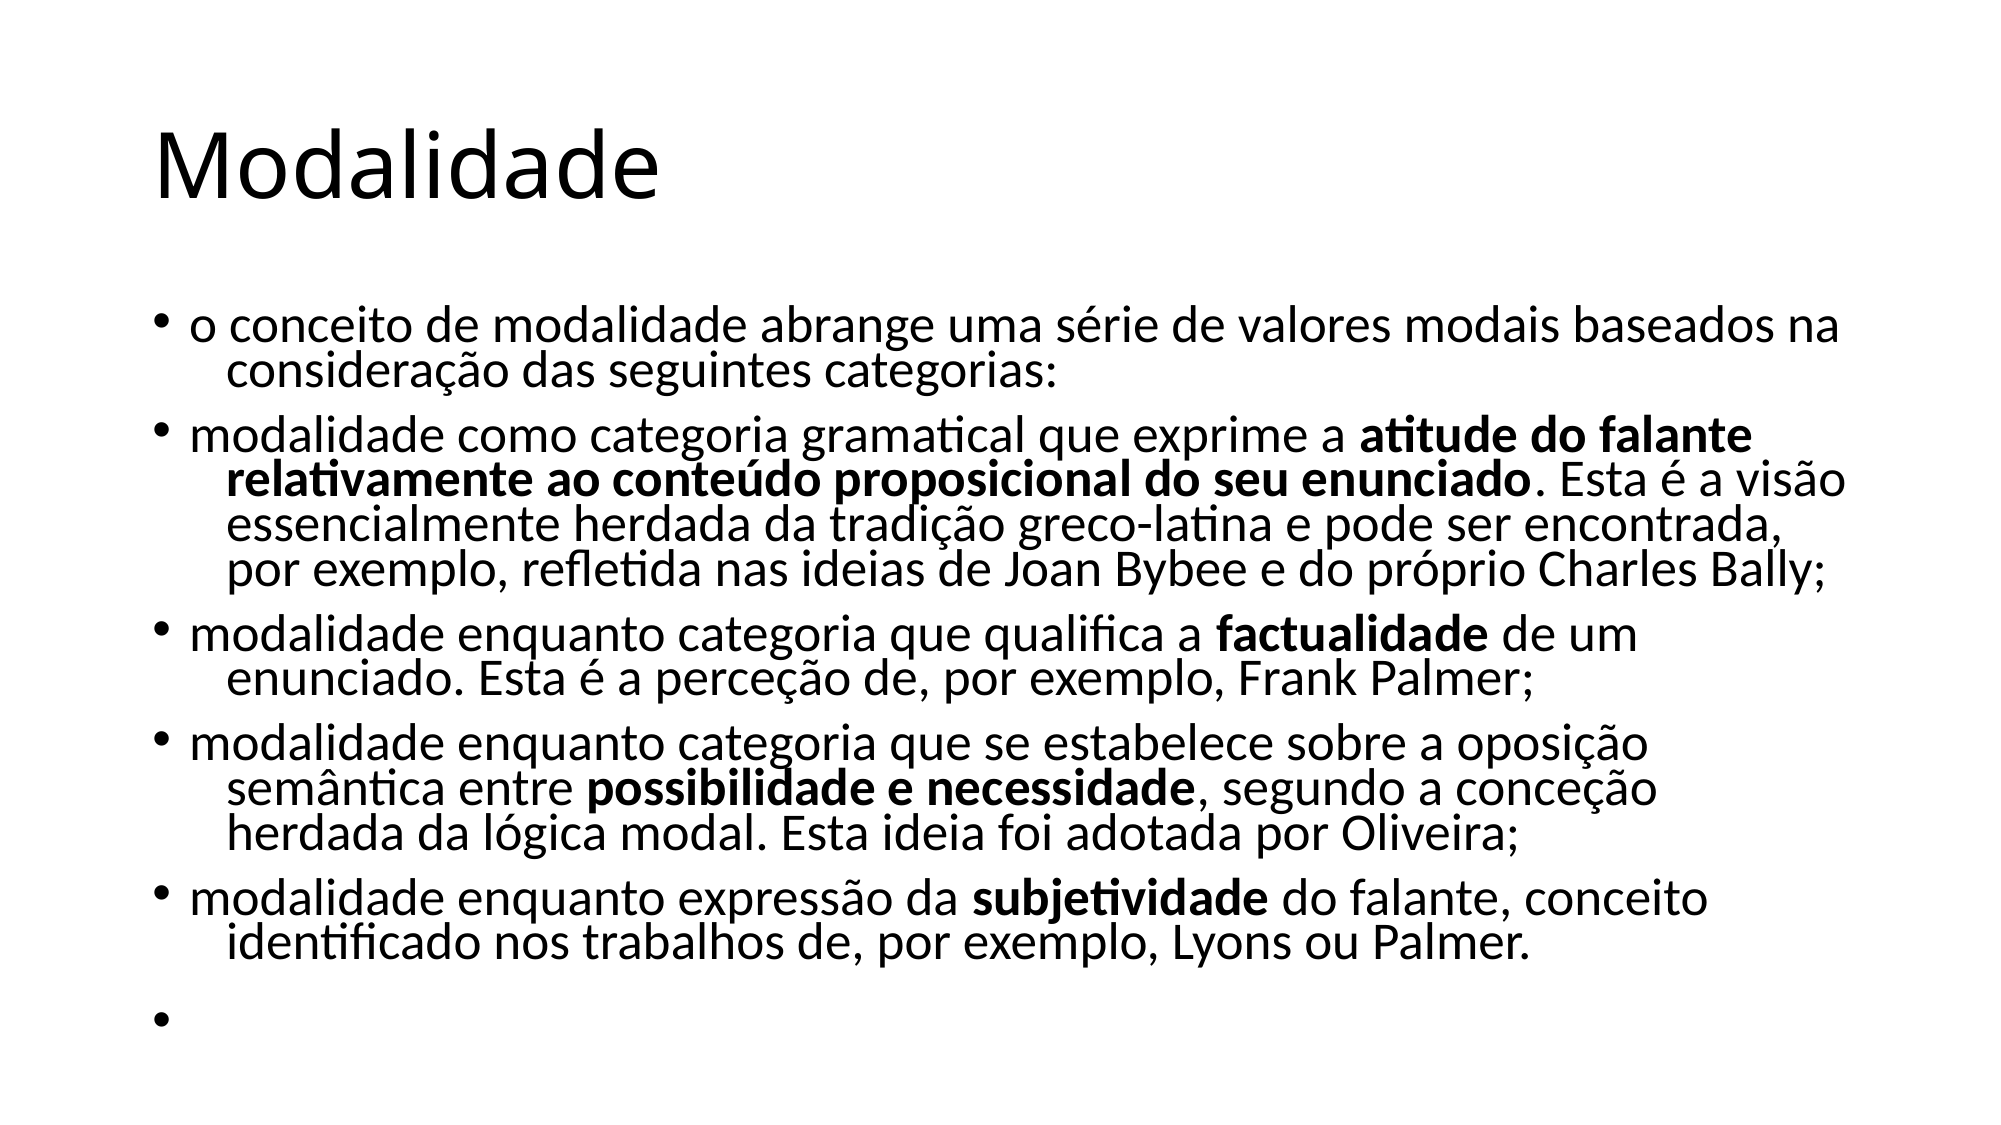

# Modalidade
o conceito de modalidade abrange uma série de valores modais baseados na consideração das seguintes categorias:
modalidade como categoria gramatical que exprime a atitude do falante relativamente ao conteúdo proposicional do seu enunciado. Esta é a visão essencialmente herdada da tradição greco-latina e pode ser encontrada, por exemplo, refletida nas ideias de Joan Bybee e do próprio Charles Bally;
modalidade enquanto categoria que qualifica a factualidade de um enunciado. Esta é a perceção de, por exemplo, Frank Palmer;
modalidade enquanto categoria que se estabelece sobre a oposição semântica entre possibilidade e necessidade, segundo a conceção herdada da lógica modal. Esta ideia foi adotada por Oliveira;
modalidade enquanto expressão da subjetividade do falante, conceito identificado nos trabalhos de, por exemplo, Lyons ou Palmer.